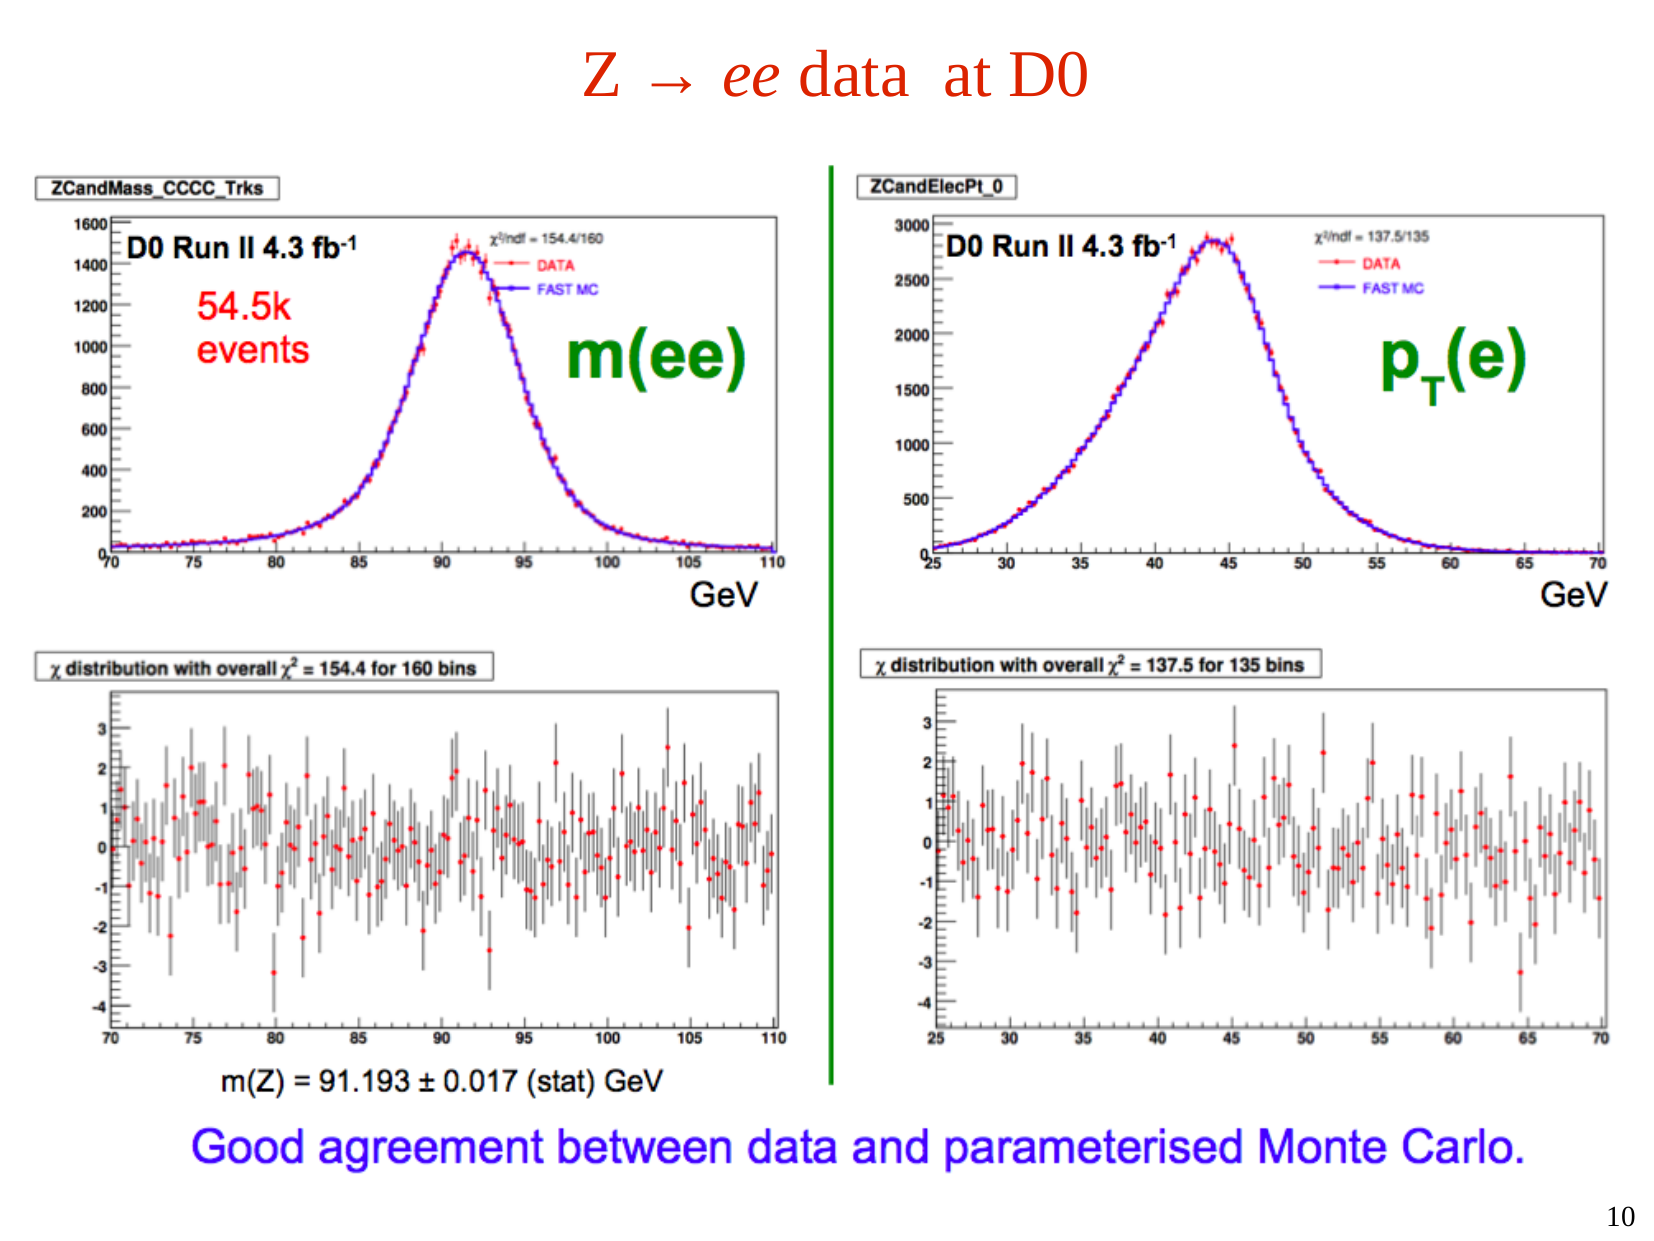

# Z → ee data at D0
10